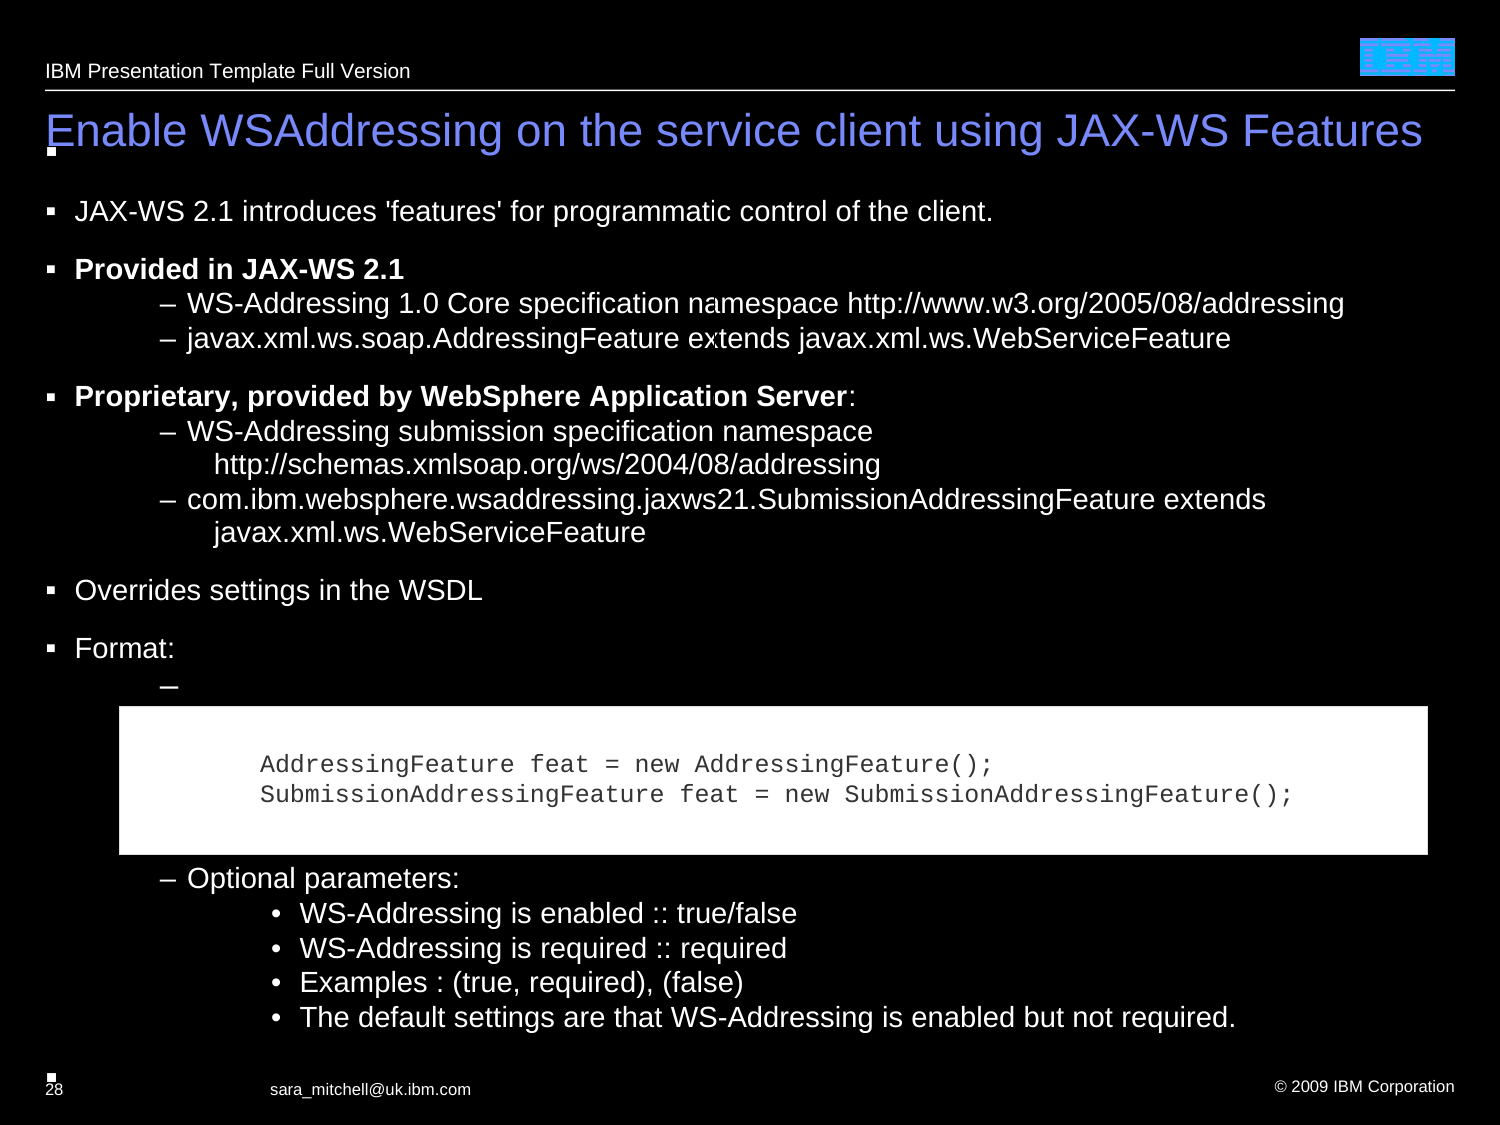

IBM Presentation Template Full Version
# Enable WSAddressing on the service client using JAX-WS Features
JAX-WS 2.1 introduces 'features' for programmatic control of the client.
Provided in JAX-WS 2.1
WS-Addressing 1.0 Core specification namespace http://www.w3.org/2005/08/addressing
javax.xml.ws.soap.AddressingFeature extends javax.xml.ws.WebServiceFeature
Proprietary, provided by WebSphere Application Server:
WS-Addressing submission specification namespace http://schemas.xmlsoap.org/ws/2004/08/addressing
com.ibm.websphere.wsaddressing.jaxws21.SubmissionAddressingFeature extends javax.xml.ws.WebServiceFeature
Overrides settings in the WSDL
Format:
Optional parameters:
WS-Addressing is enabled :: true/false
WS-Addressing is required :: required
Examples : (true, required), (false)
The default settings are that WS-Addressing is enabled but not required.
AddressingFeature feat = new AddressingFeature();
SubmissionAddressingFeature feat = new SubmissionAddressingFeature();
28